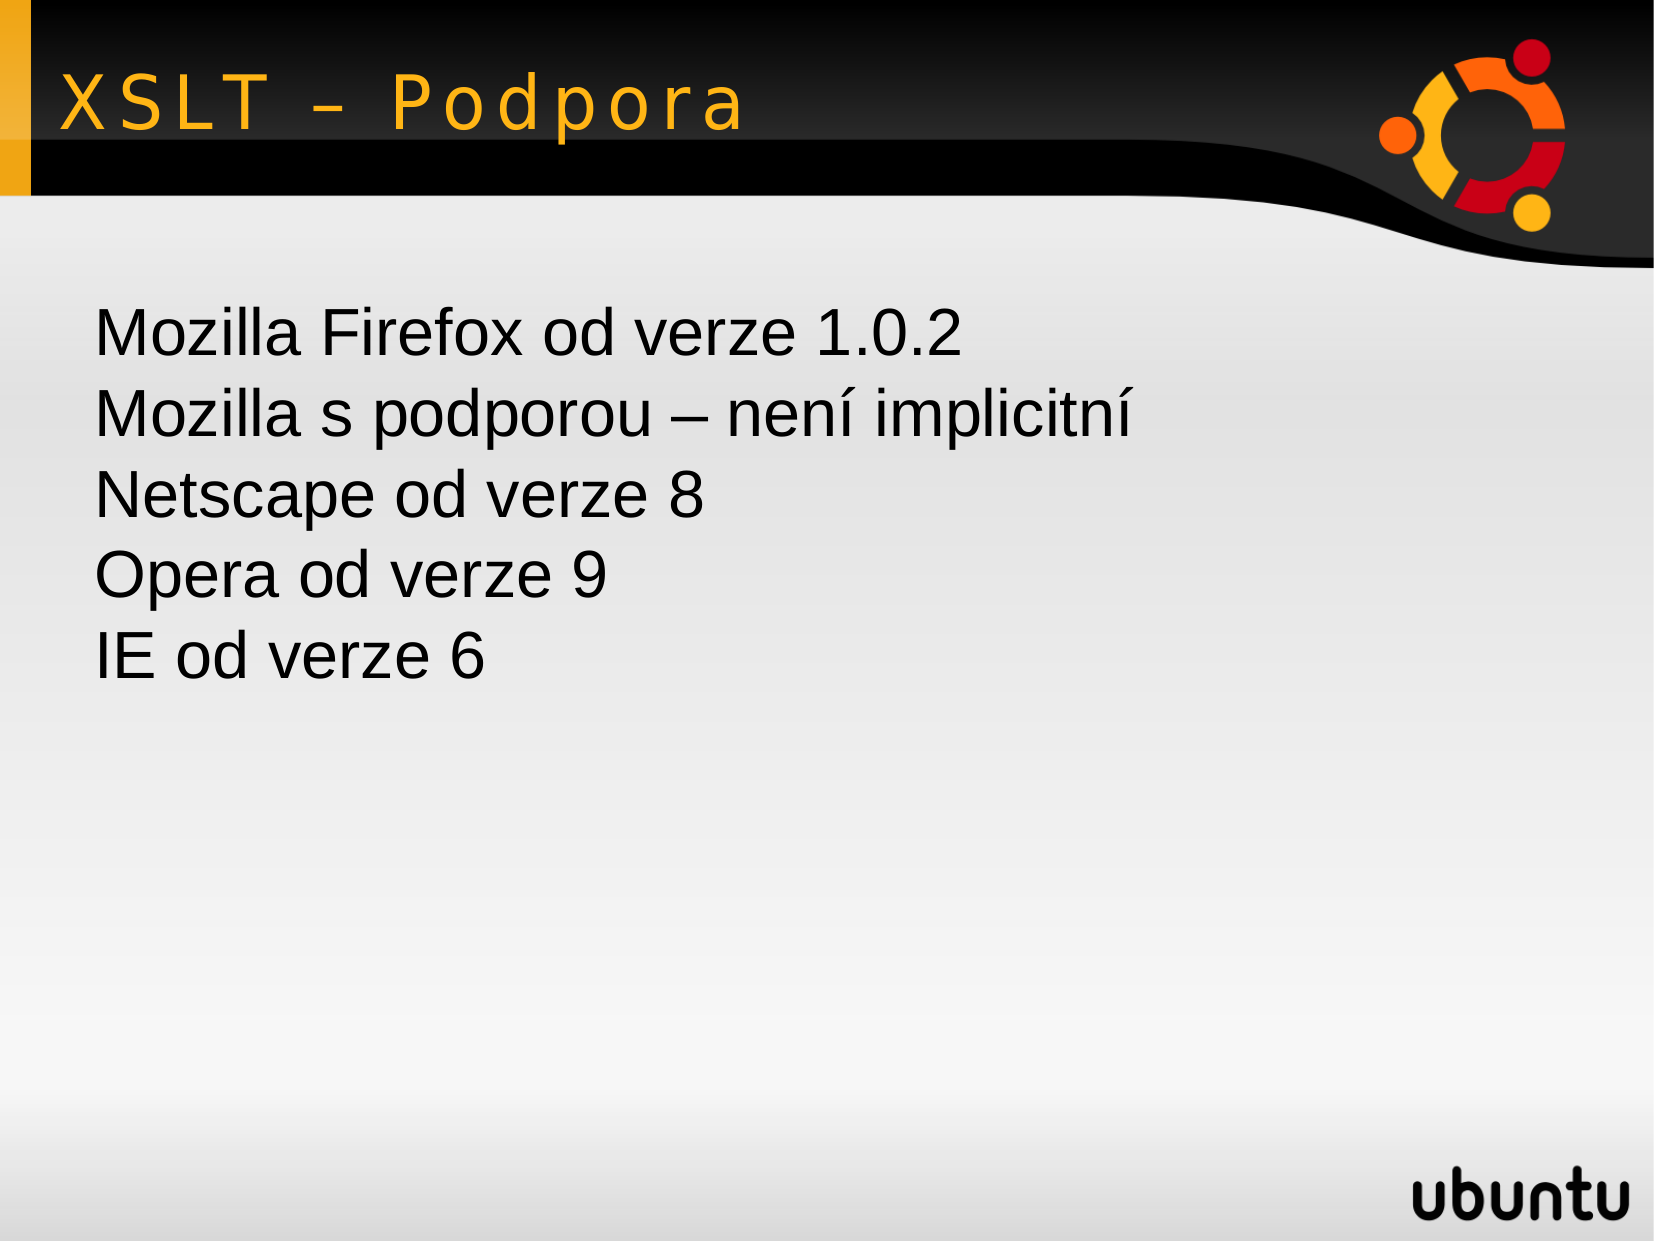

# XSLT – Podpora
Mozilla Firefox od verze 1.0.2
Mozilla s podporou – není implicitní
Netscape od verze 8
Opera od verze 9
IE od verze 6